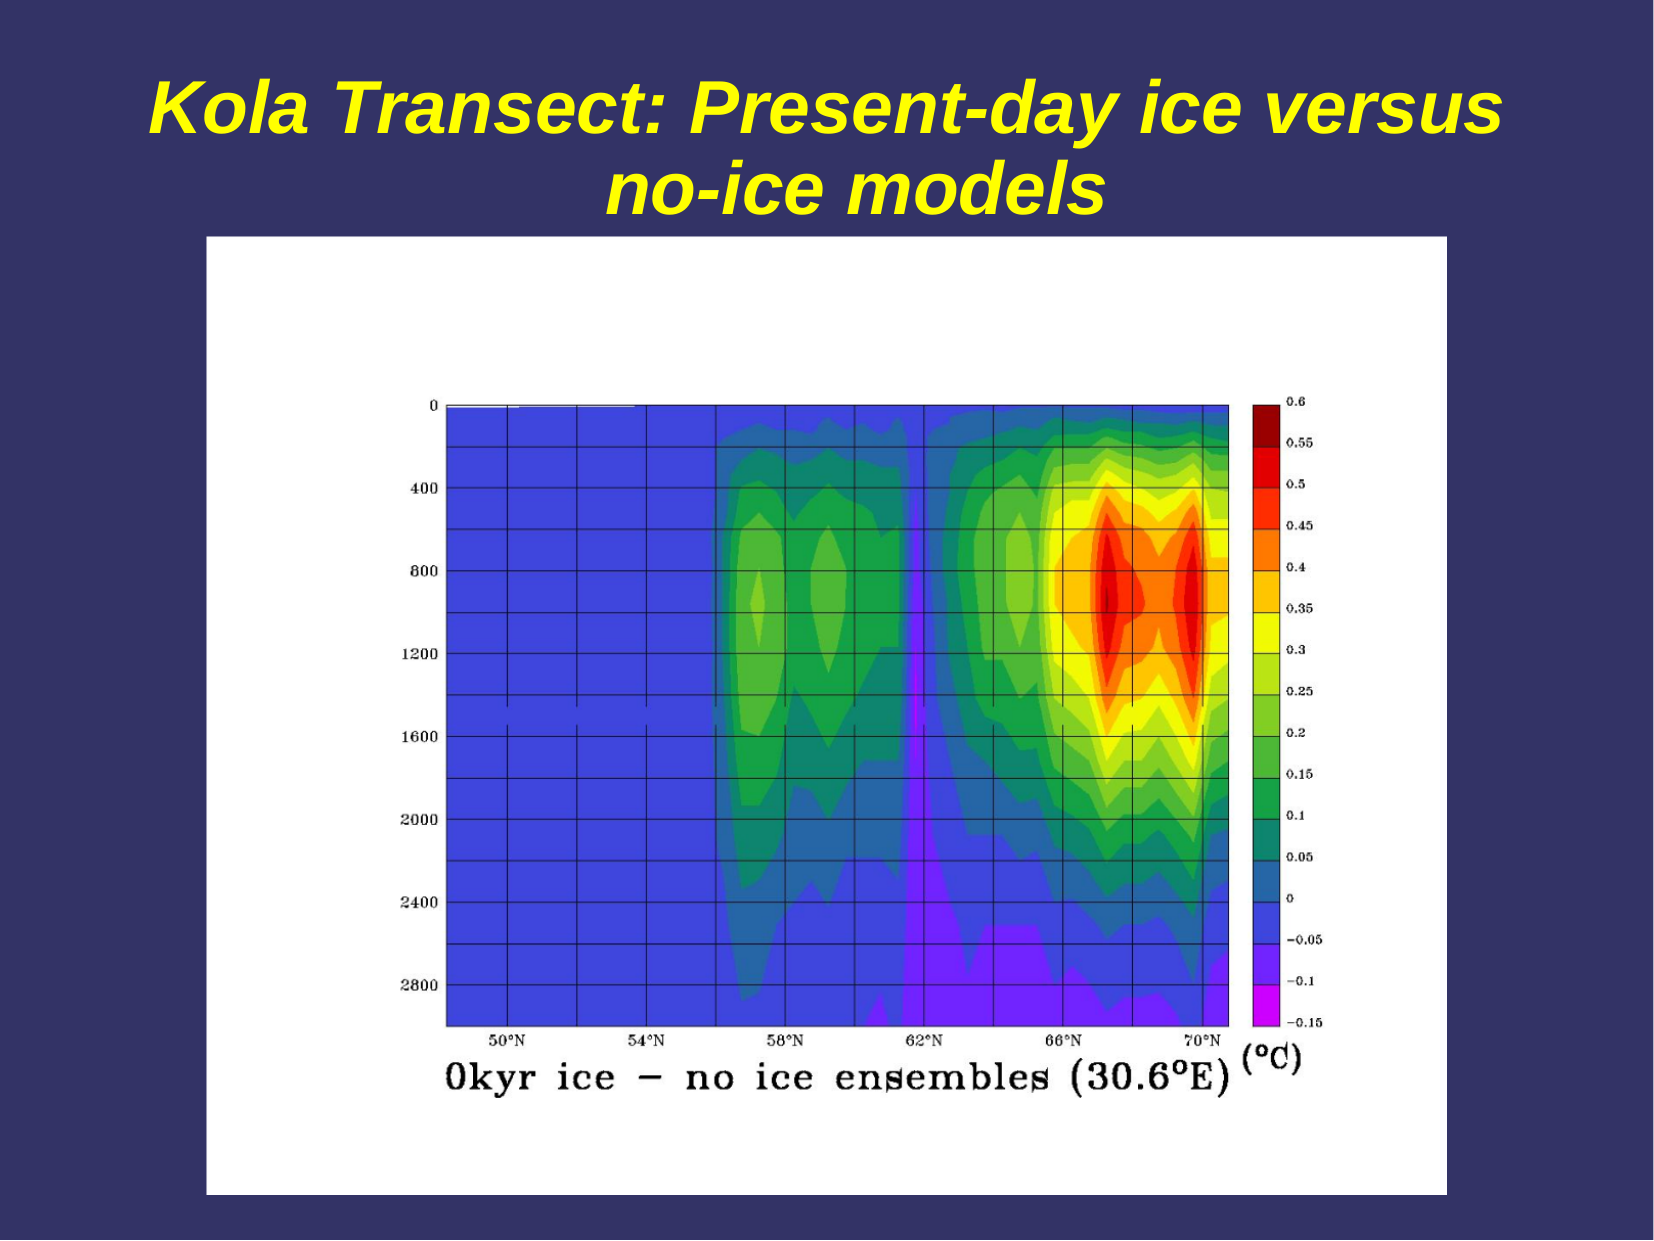

# Kola Transect: Present-day ice versus no-ice models